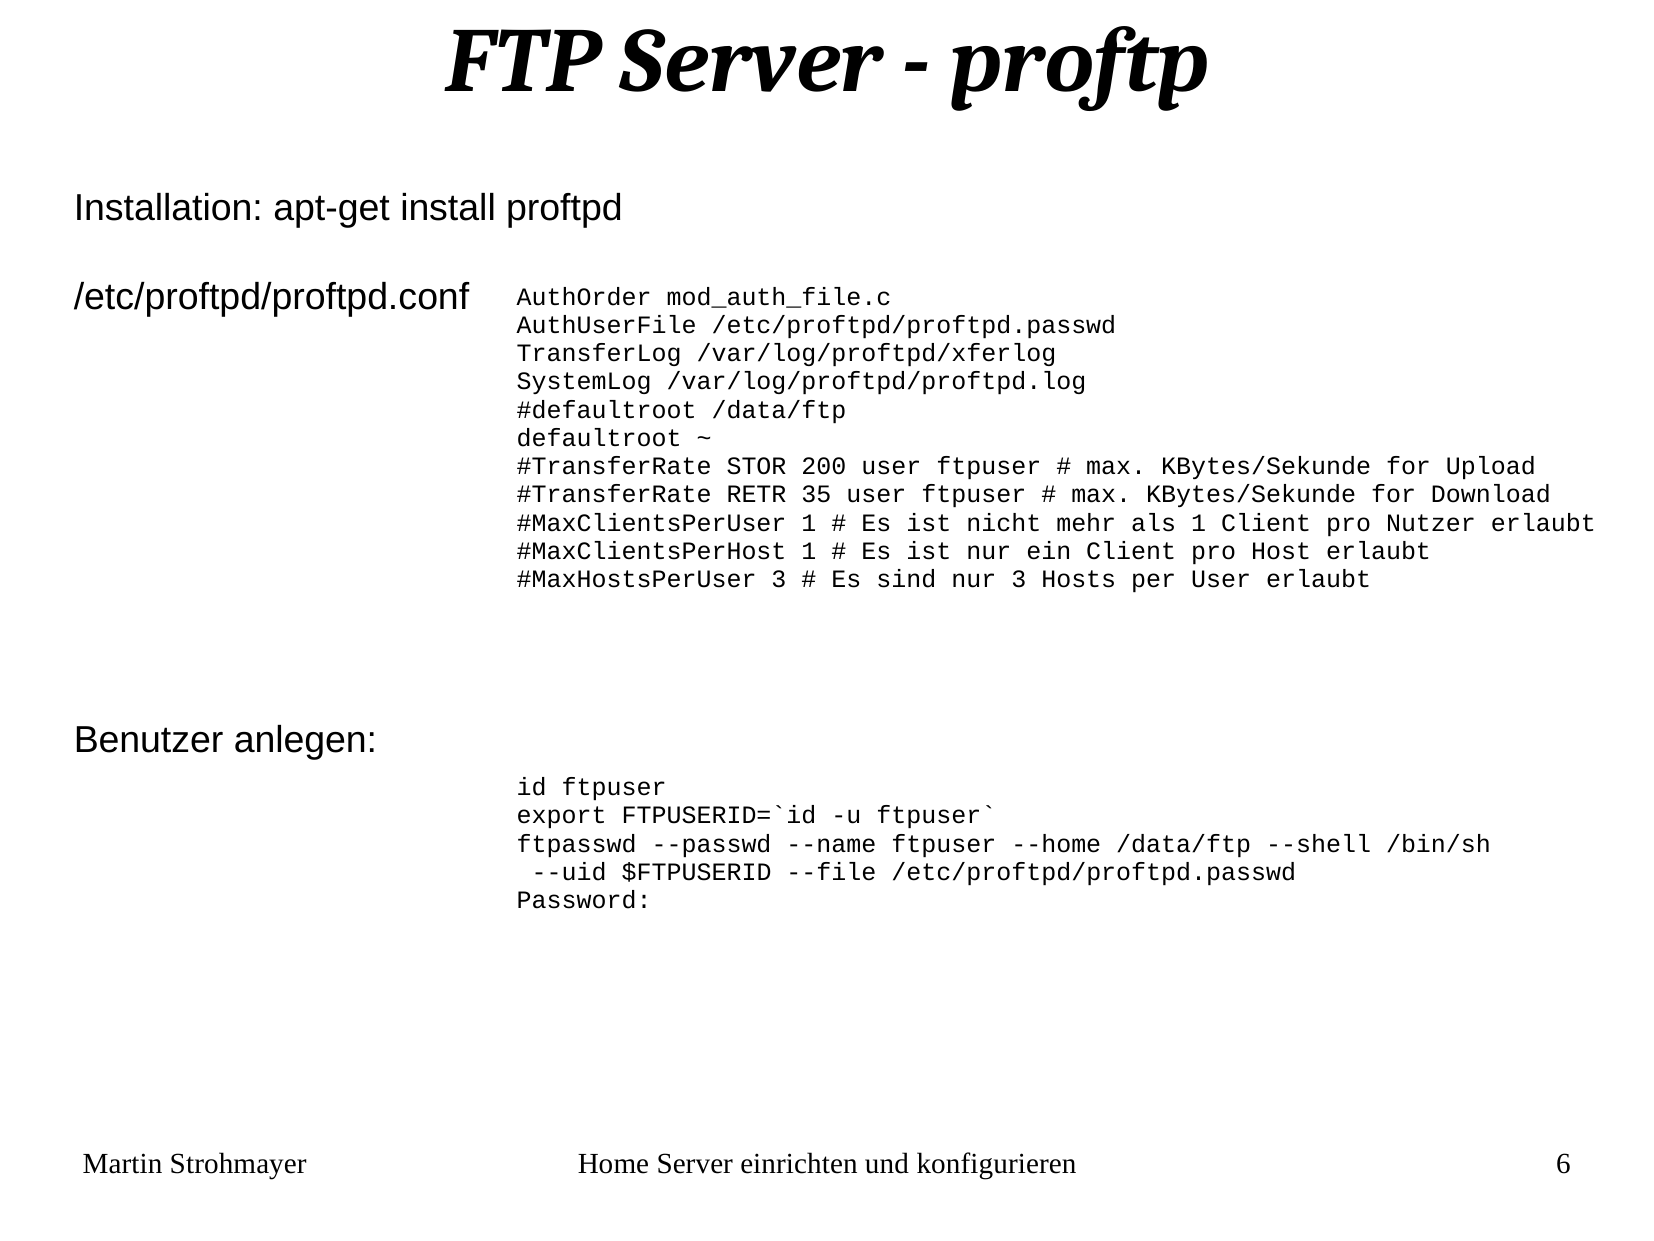

# FTP Server - proftp
Installation: apt-get install proftpd
/etc/proftpd/proftpd.conf
AuthOrder mod_auth_file.c
AuthUserFile /etc/proftpd/proftpd.passwd
TransferLog /var/log/proftpd/xferlog
SystemLog /var/log/proftpd/proftpd.log
#defaultroot /data/ftp
defaultroot ~
#TransferRate STOR 200 user ftpuser # max. KBytes/Sekunde for Upload
#TransferRate RETR 35 user ftpuser # max. KBytes/Sekunde for Download
#MaxClientsPerUser 1 # Es ist nicht mehr als 1 Client pro Nutzer erlaubt
#MaxClientsPerHost 1 # Es ist nur ein Client pro Host erlaubt
#MaxHostsPerUser 3 # Es sind nur 3 Hosts per User erlaubt
Benutzer anlegen:
id ftpuser
export FTPUSERID=`id -u ftpuser`
ftpasswd --passwd --name ftpuser --home /data/ftp --shell /bin/sh
 --uid $FTPUSERID --file /etc/proftpd/proftpd.passwd
Password:
Martin Strohmayer
Home Server einrichten und konfigurieren
6